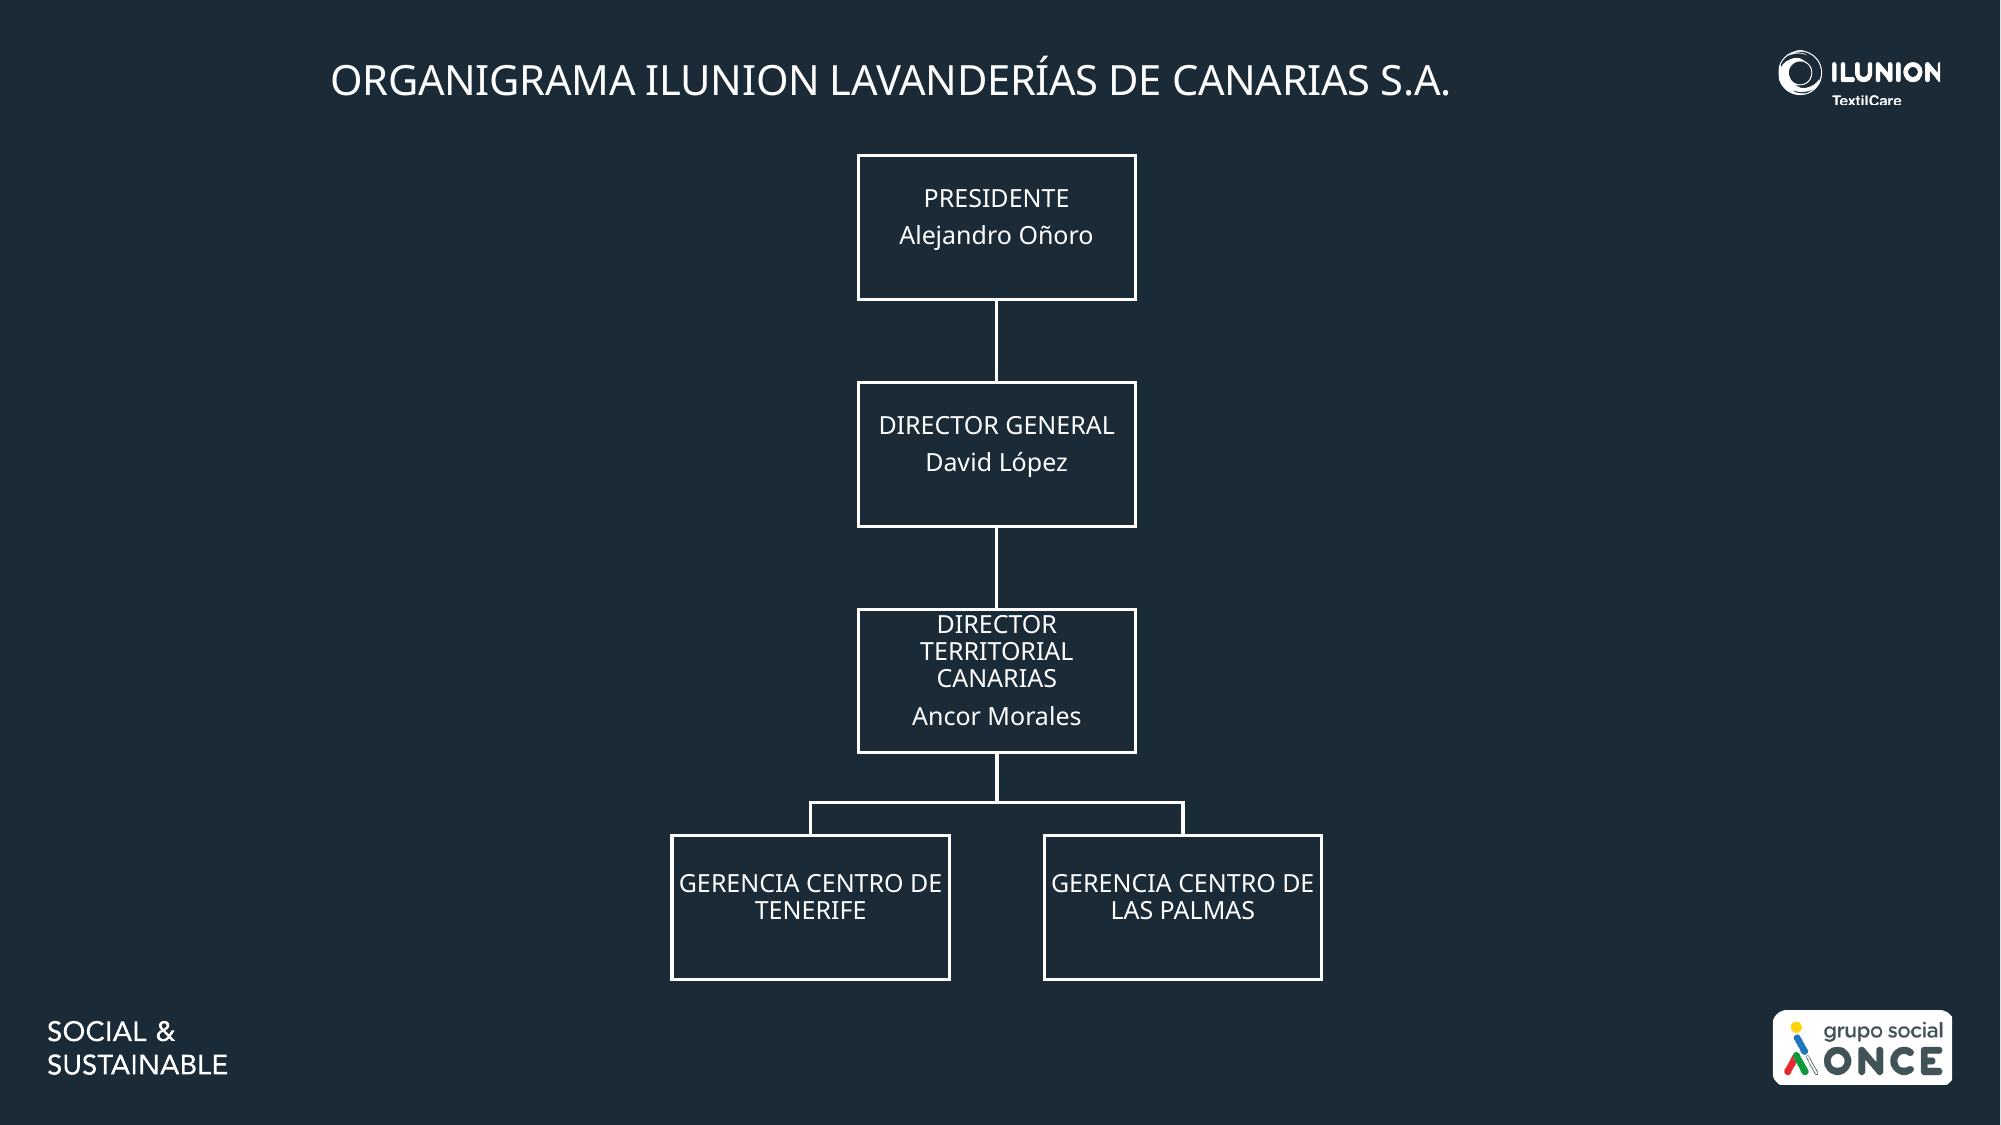

ORGANIGRAMA ILUNION LAVANDERÍAS DE CANARIAS S.A.
PRESIDENTE
Alejandro Oñoro
DIRECTOR GENERAL
David López
DIRECTOR TERRITORIAL CANARIAS
Ancor Morales
GERENCIA CENTRO DE TENERIFE
GERENCIA CENTRO DE LAS PALMAS